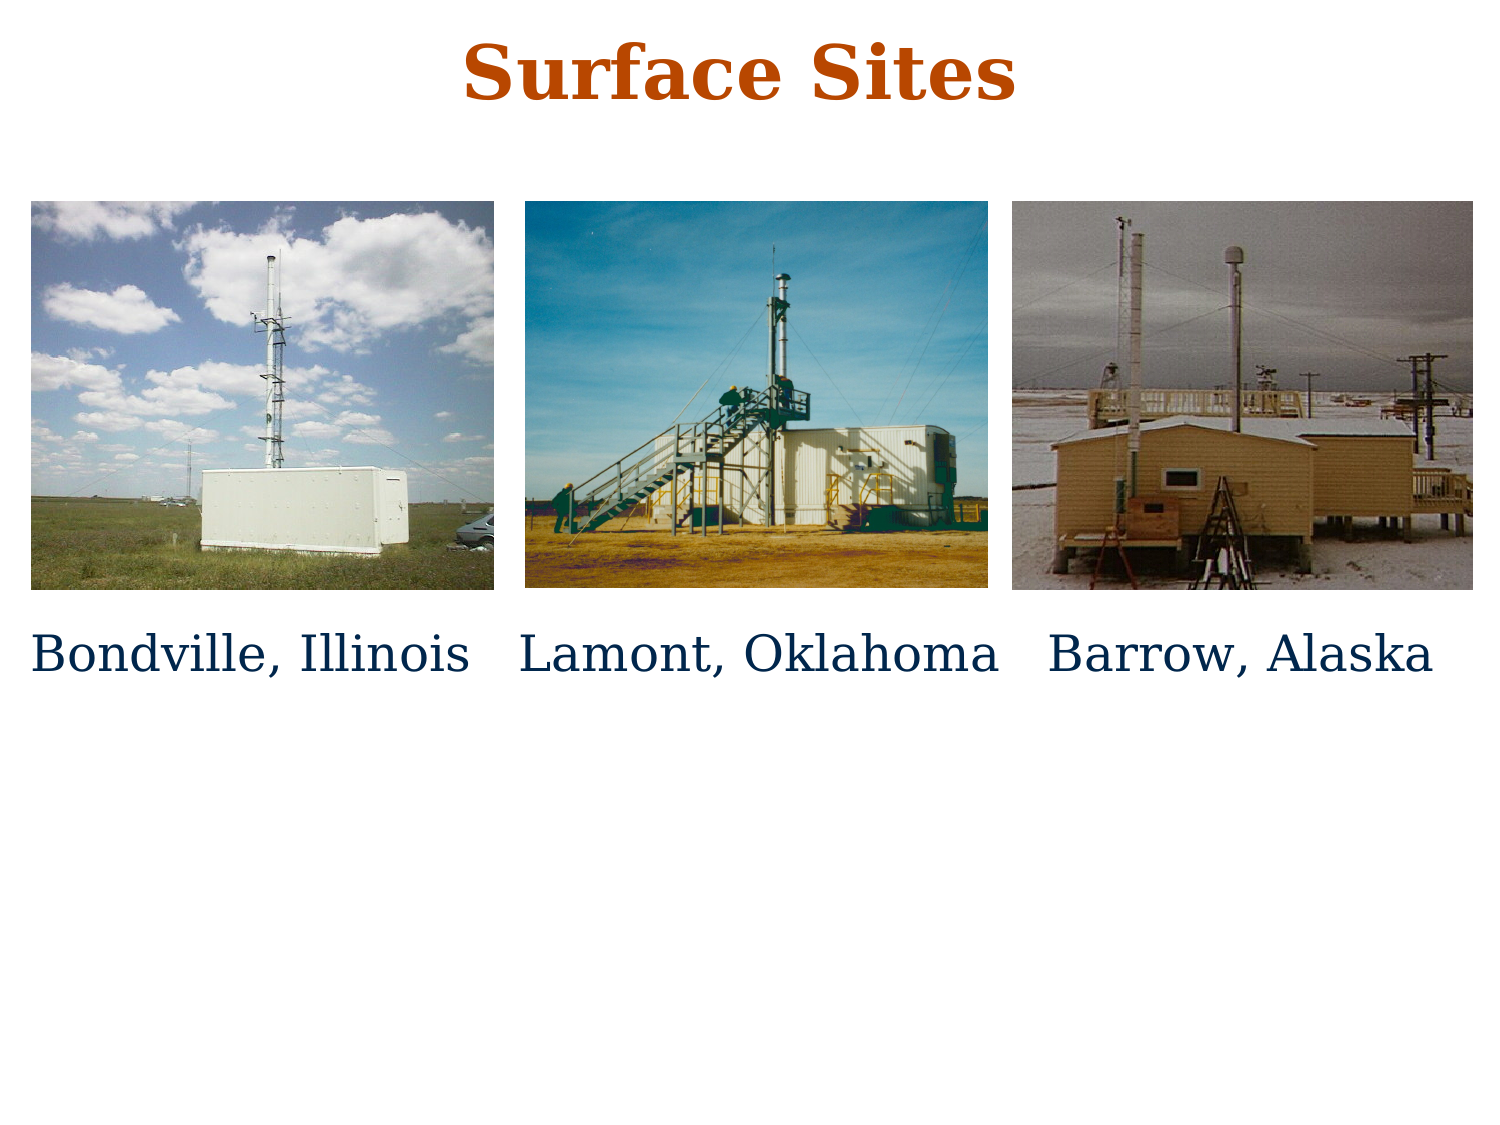

Surface Sites
 Bondville, Illinois Lamont, Oklahoma Barrow, Alaska